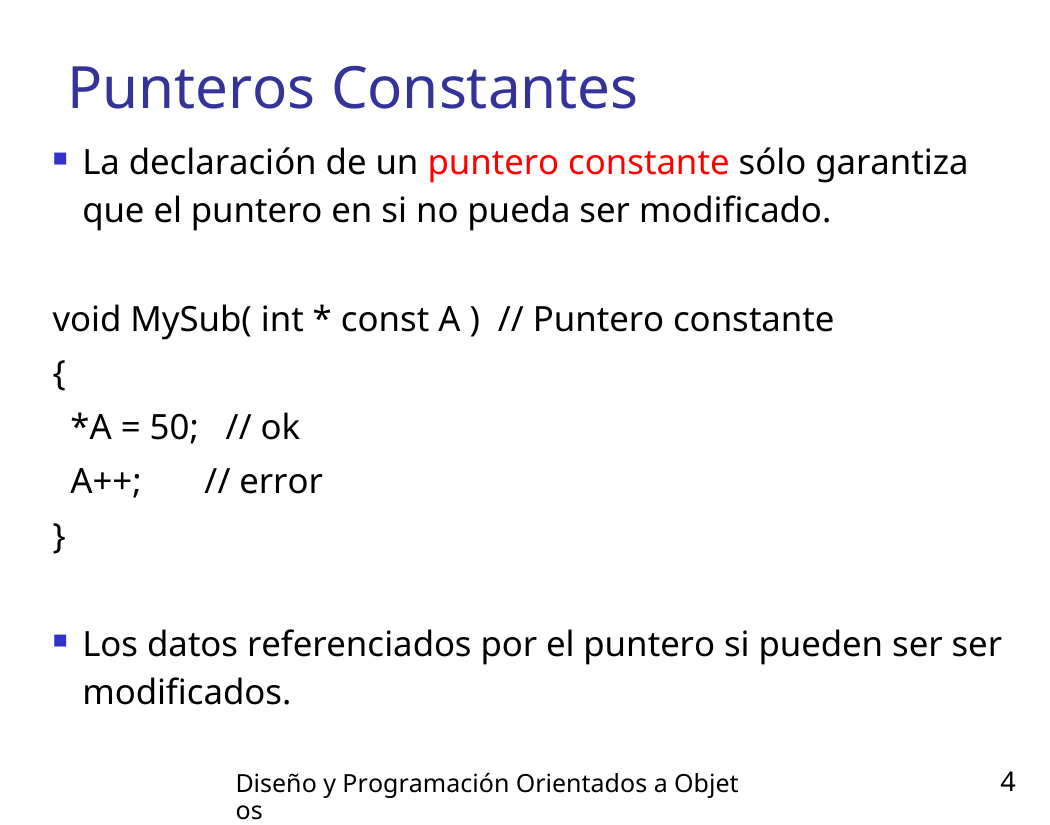

# Punteros Constantes
La declaración de un puntero constante sólo garantiza que el puntero en si no pueda ser modificado.
void MySub( int * const A ) // Puntero constante
{
 *A = 50; // ok
 A++; // error
}
Los datos referenciados por el puntero si pueden ser ser modificados.
Diseño y Programación Orientados a Objetos
4